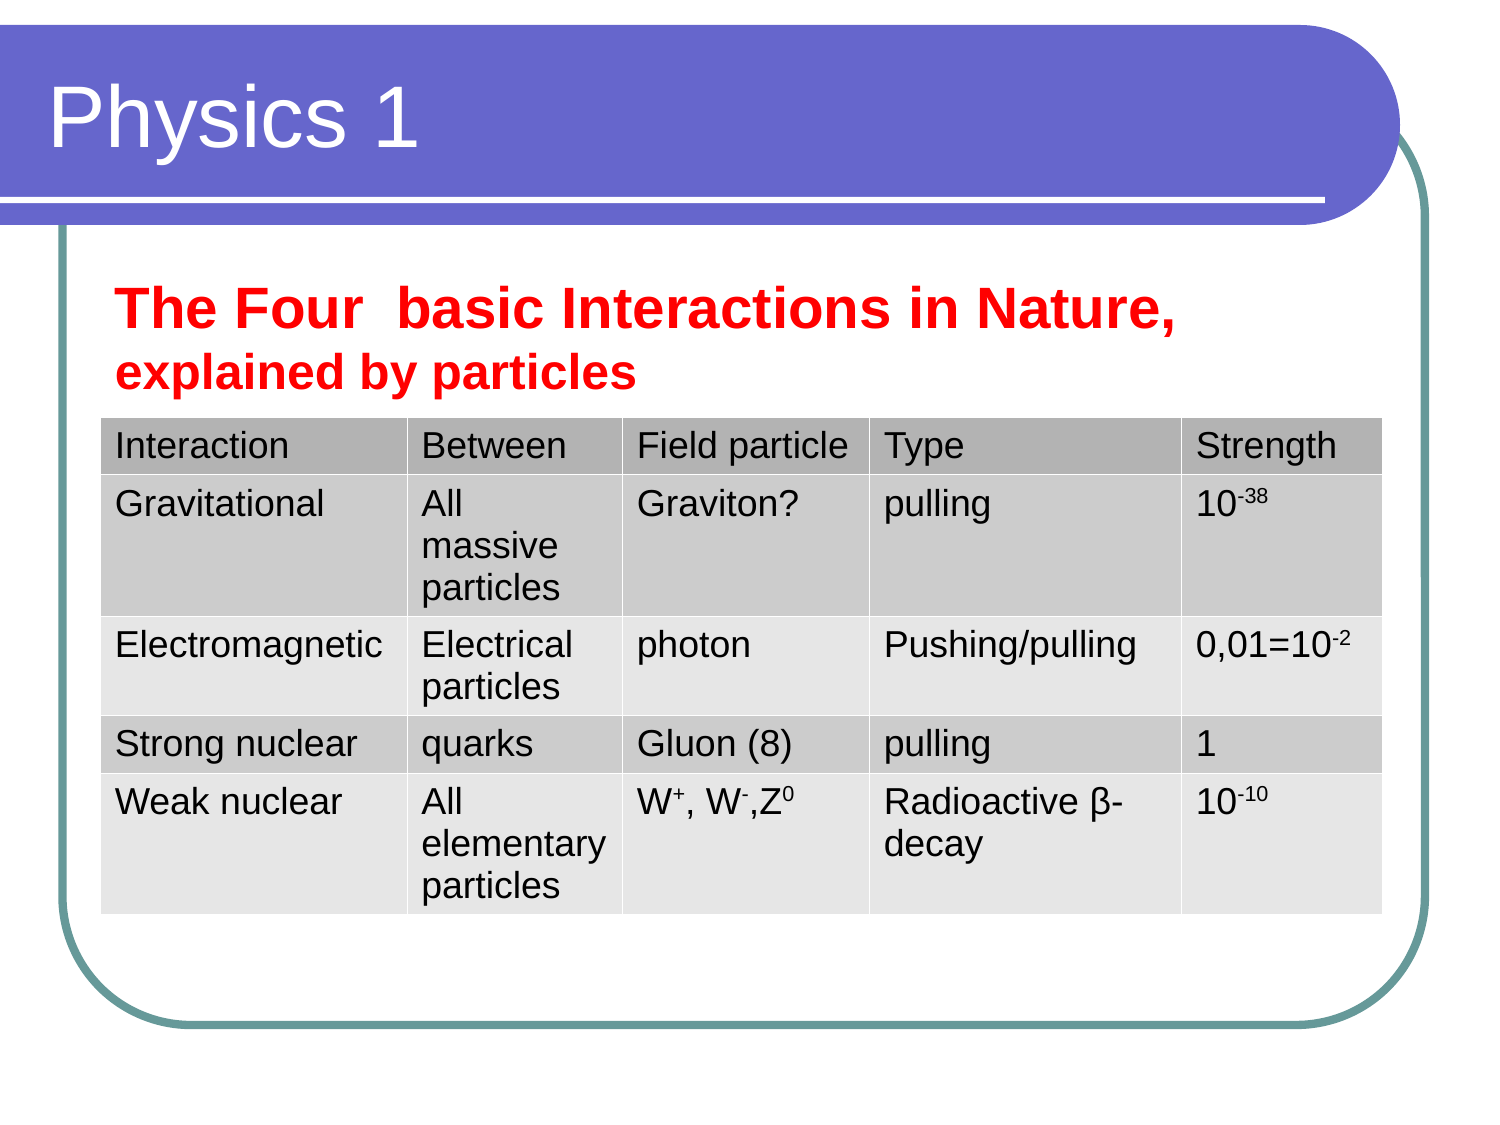

# Physics 1
The Four basic Interactions in Nature, explained by particles
| Interaction | Between | Field particle | Type | Strength |
| --- | --- | --- | --- | --- |
| Gravitational | All massive particles | Graviton? | pulling | 10-38 |
| Electromagnetic | Electrical particles | photon | Pushing/pulling | 0,01=10-2 |
| Strong nuclear | quarks | Gluon (8) | pulling | 1 |
| Weak nuclear | All elementary particles | W+, W-,Z0 | Radioactive β-decay | 10-10 |